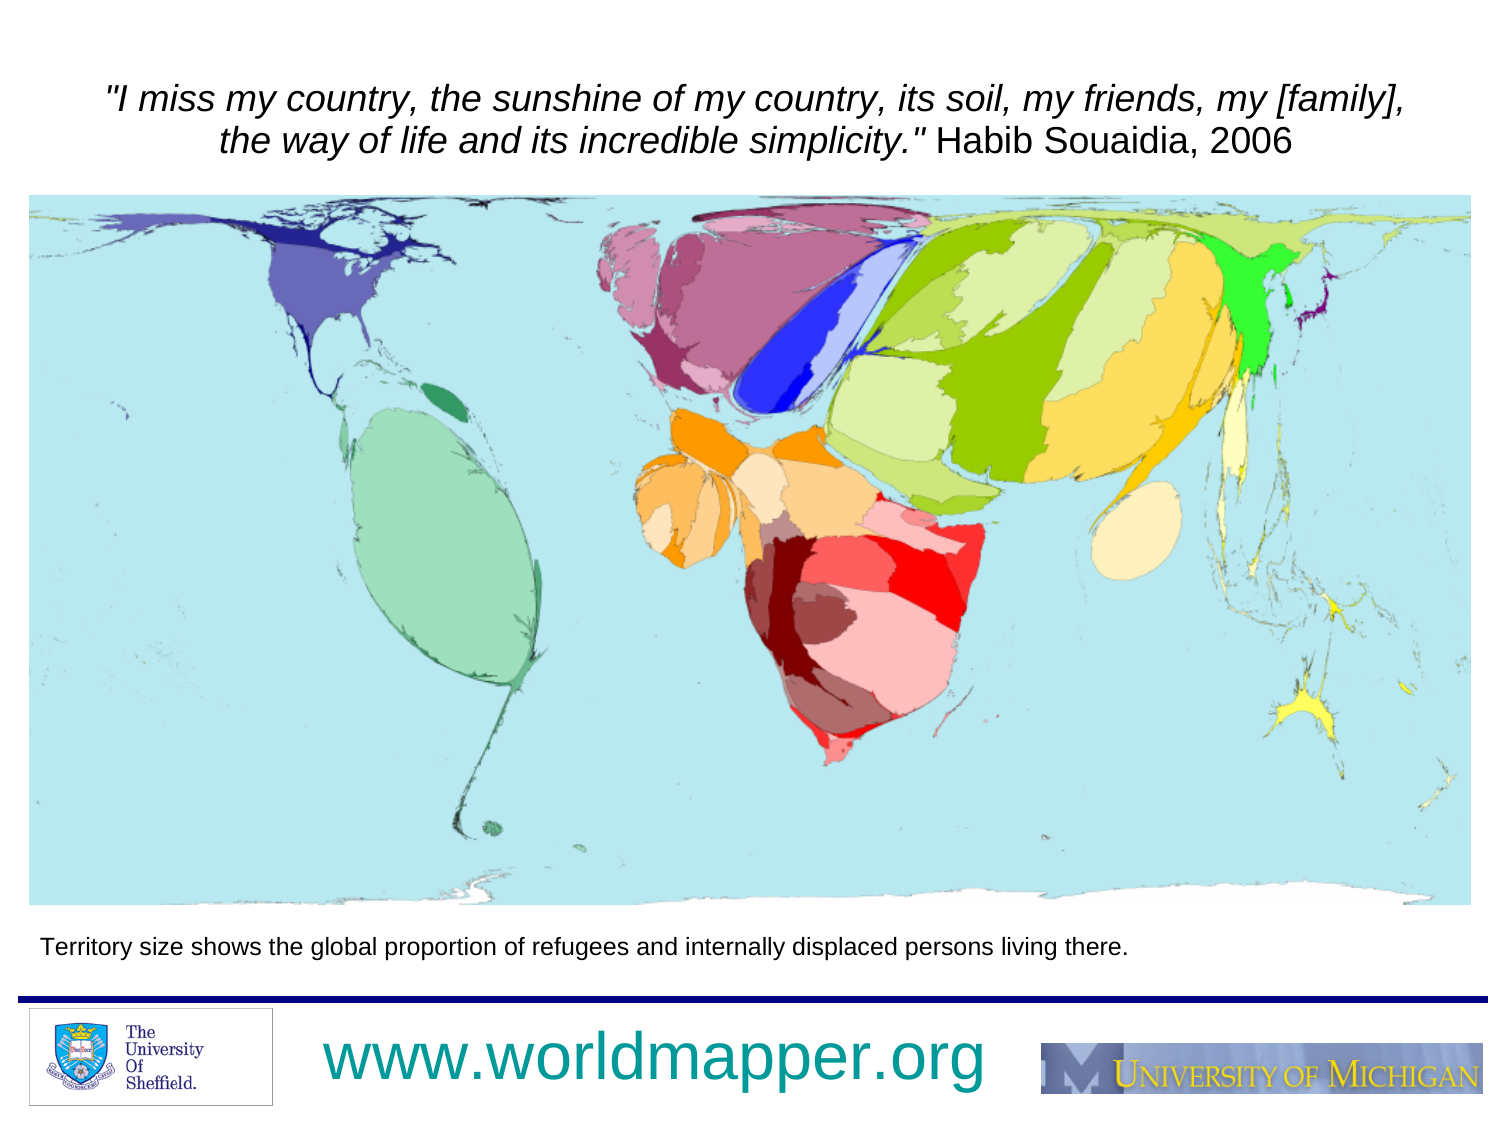

# "I miss my country, the sunshine of my country, its soil, my friends, my [family], the way of life and its incredible simplicity." Habib Souaidia, 2006
Territory size shows the global proportion of refugees and internally displaced persons living there.